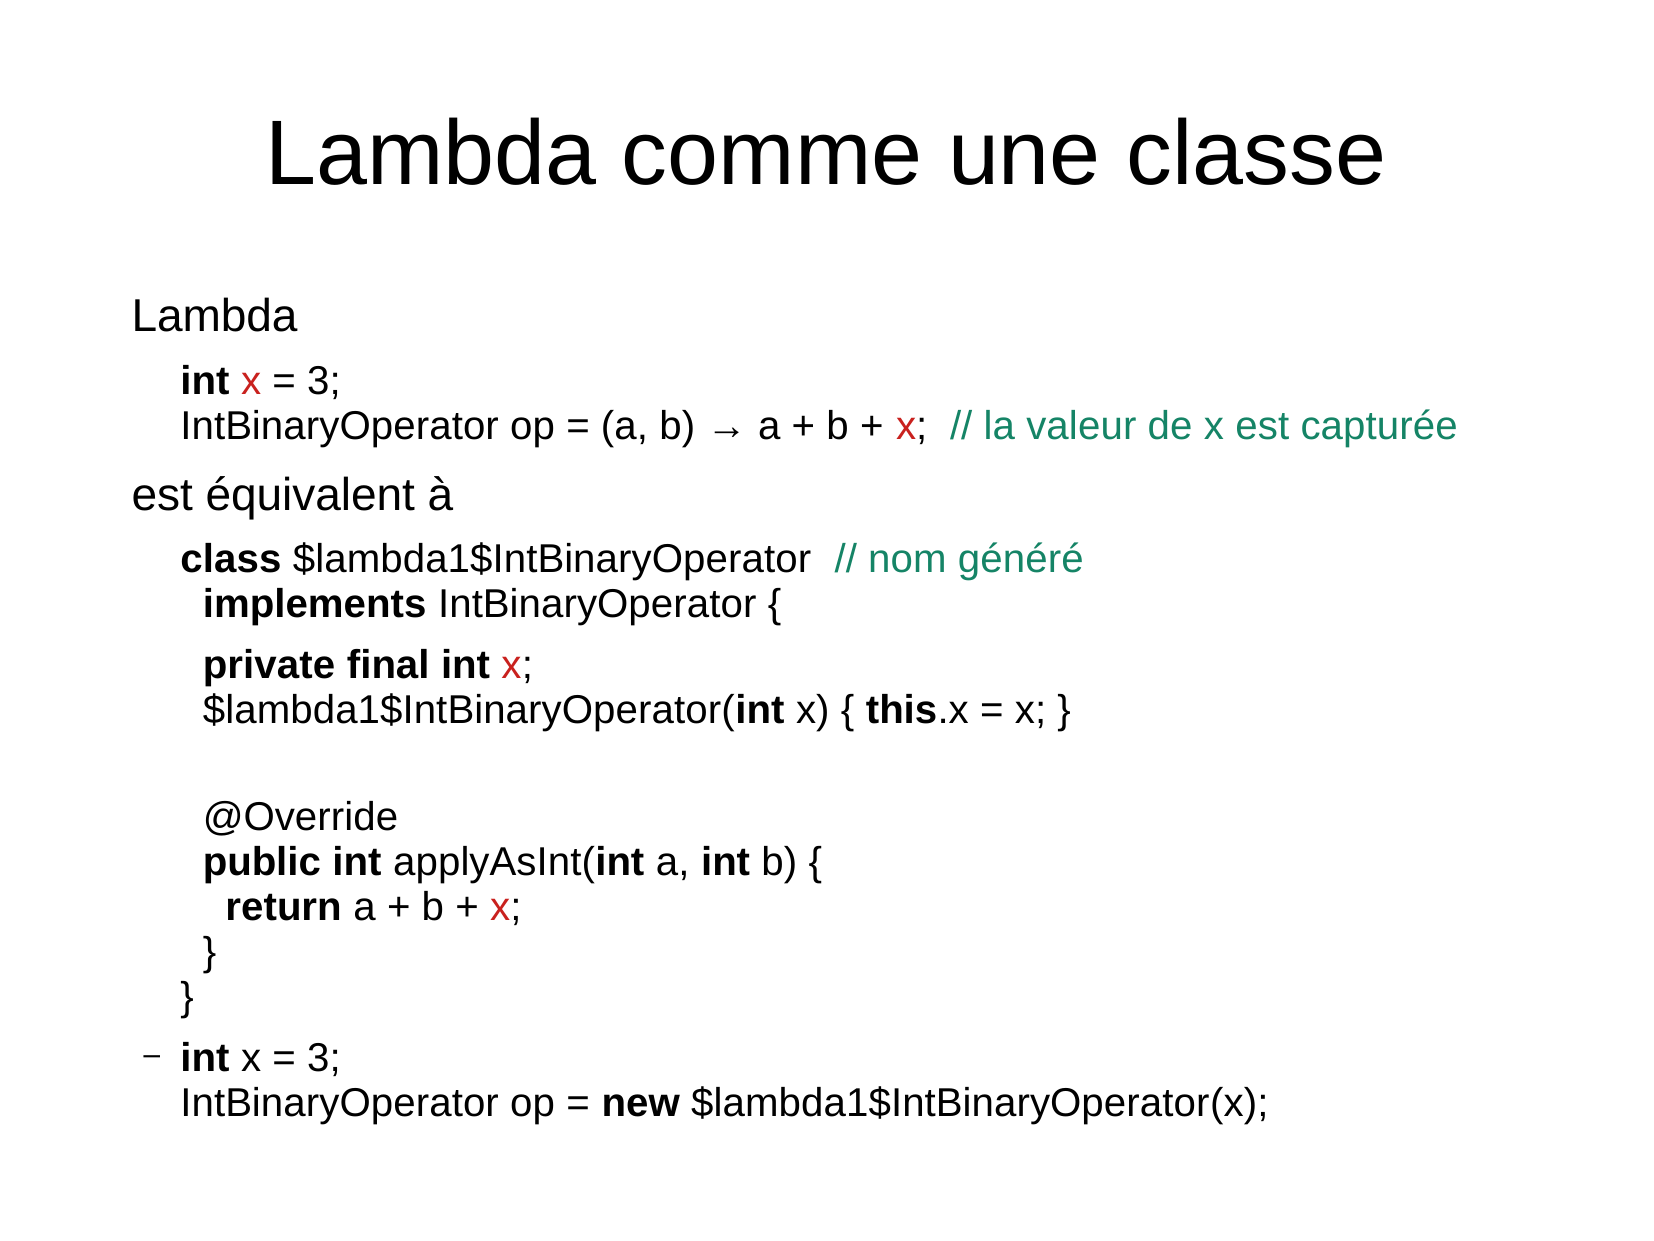

# Lambda comme une classe
Lambda
int x = 3;
IntBinaryOperator op = (a, b) → a + b + x; // la valeur de x est capturée
est équivalent à
class $lambda1$IntBinaryOperator // nom généré
 implements IntBinaryOperator {
 private final int x;
 $lambda1$IntBinaryOperator(int x) { this.x = x; }
 @Override
 public int applyAsInt(int a, int b) {
 return a + b + x;
 }
}
int x = 3;
IntBinaryOperator op = new $lambda1$IntBinaryOperator(x);